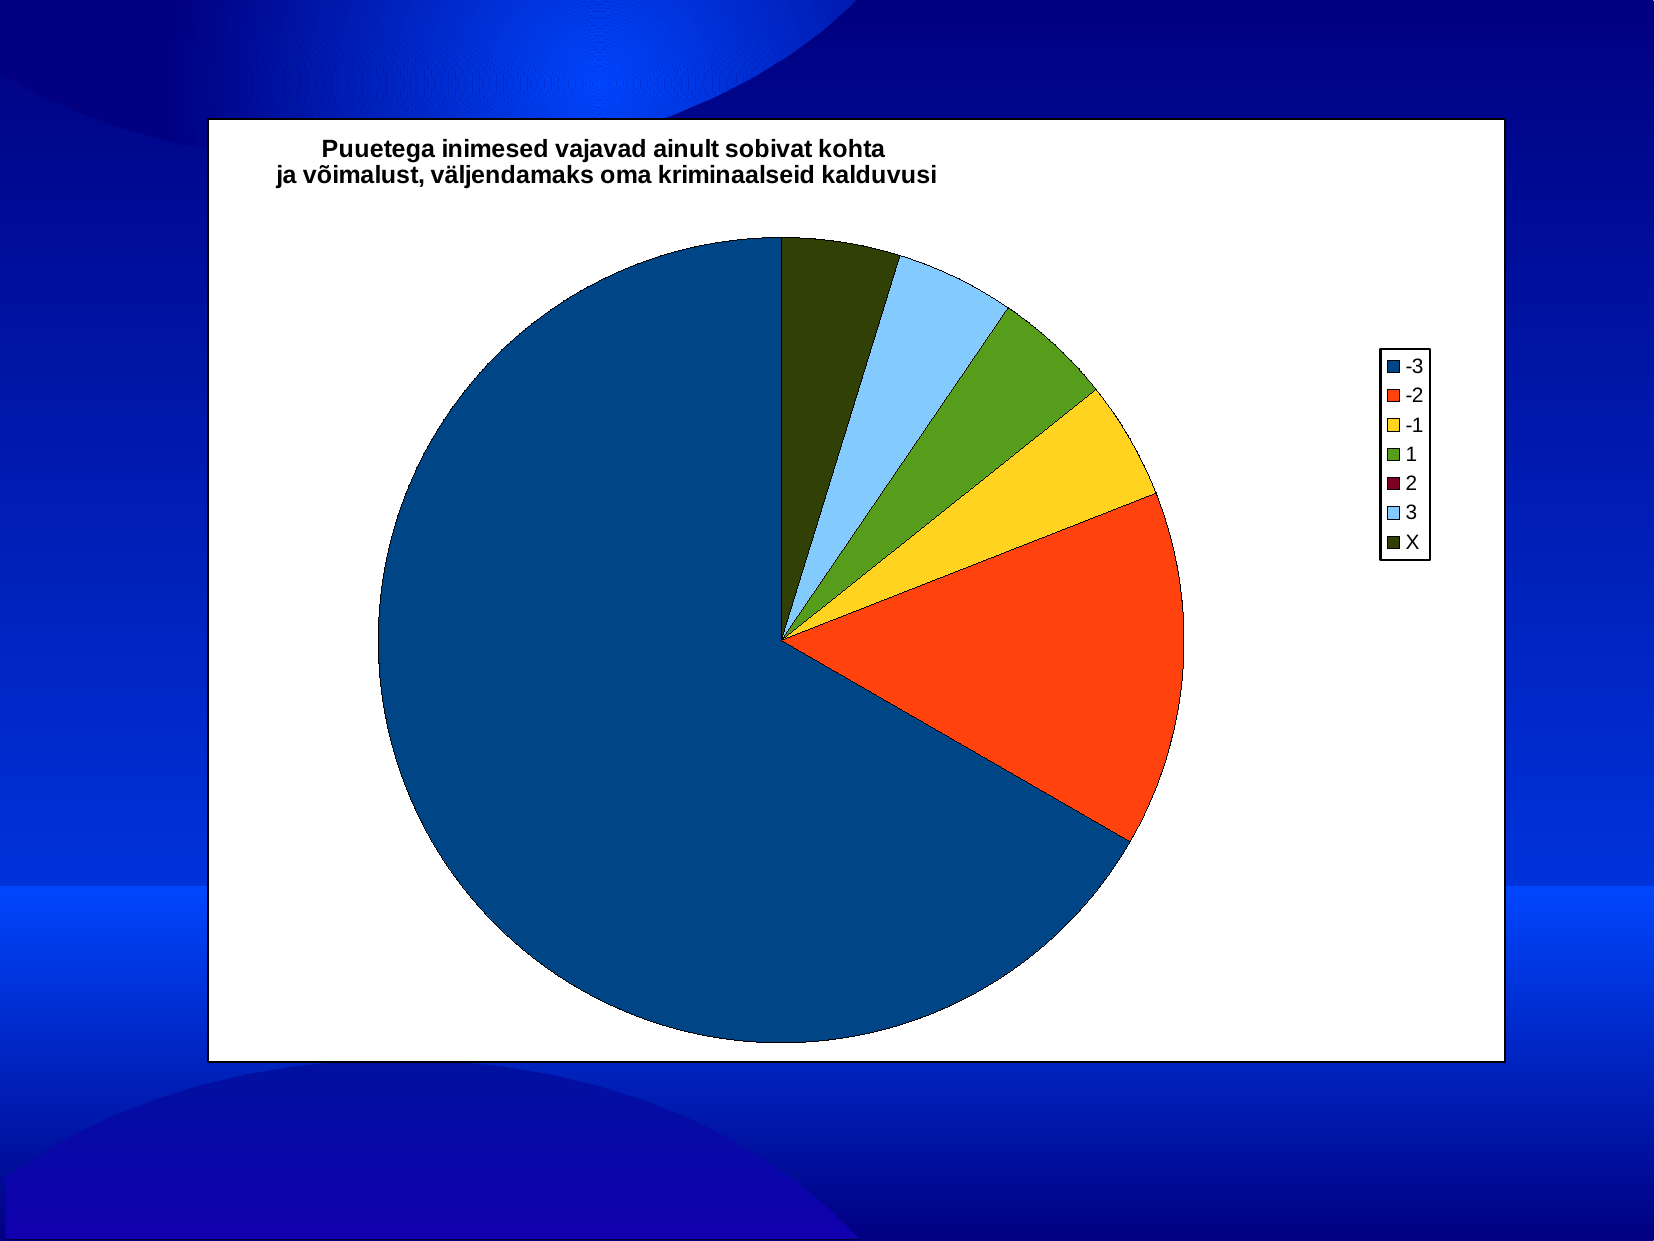

### Chart: Puuetega inimesed vajavad ainult sobivat kohta
 ja võimalust, väljendamaks oma kriminaalseid kalduvusi
| Category | Rida 33 |
|---|---|
| -3 | 14.0 |
| -2 | 3.0 |
| -1 | 1.0 |
| 1 | 1.0 |
| 2 | None |
| 3 | 1.0 |
| X | 1.0 |